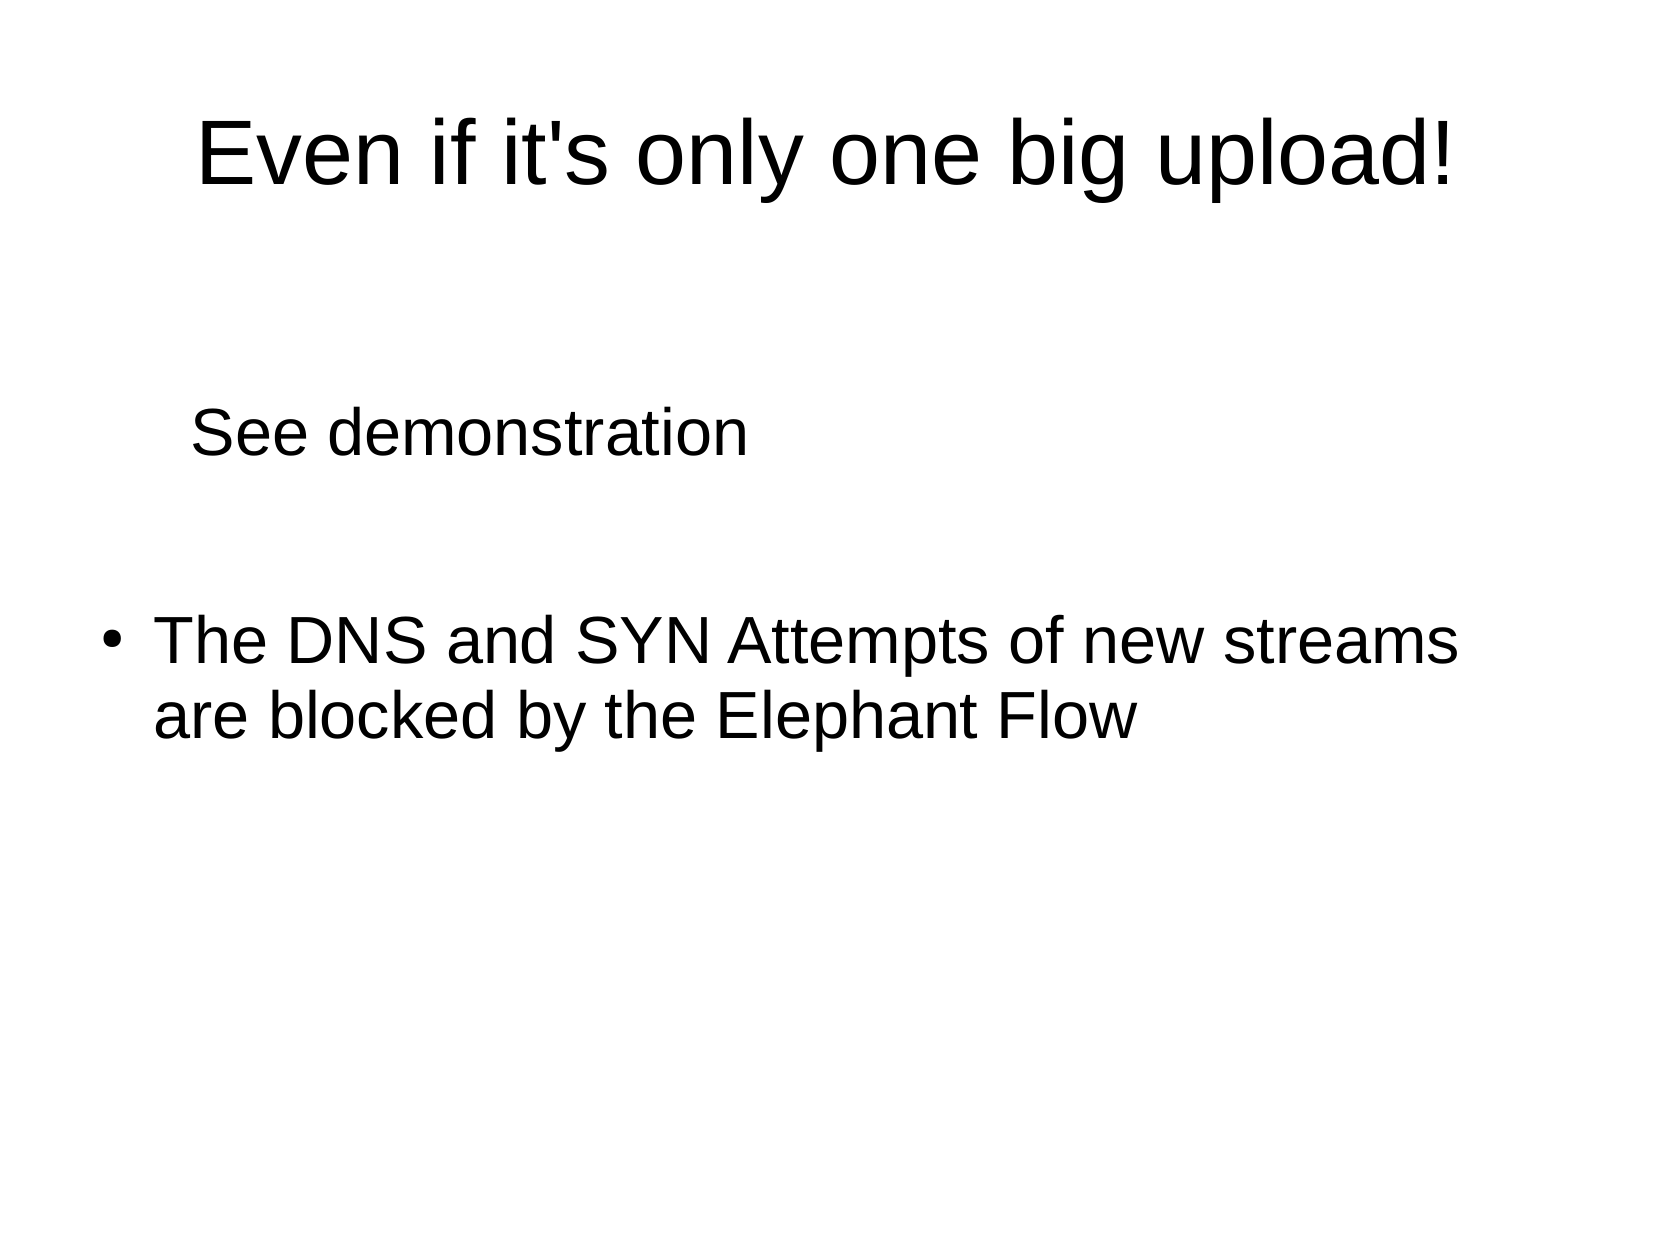

# Even if it's only one big upload!
 See demonstration
The DNS and SYN Attempts of new streams are blocked by the Elephant Flow